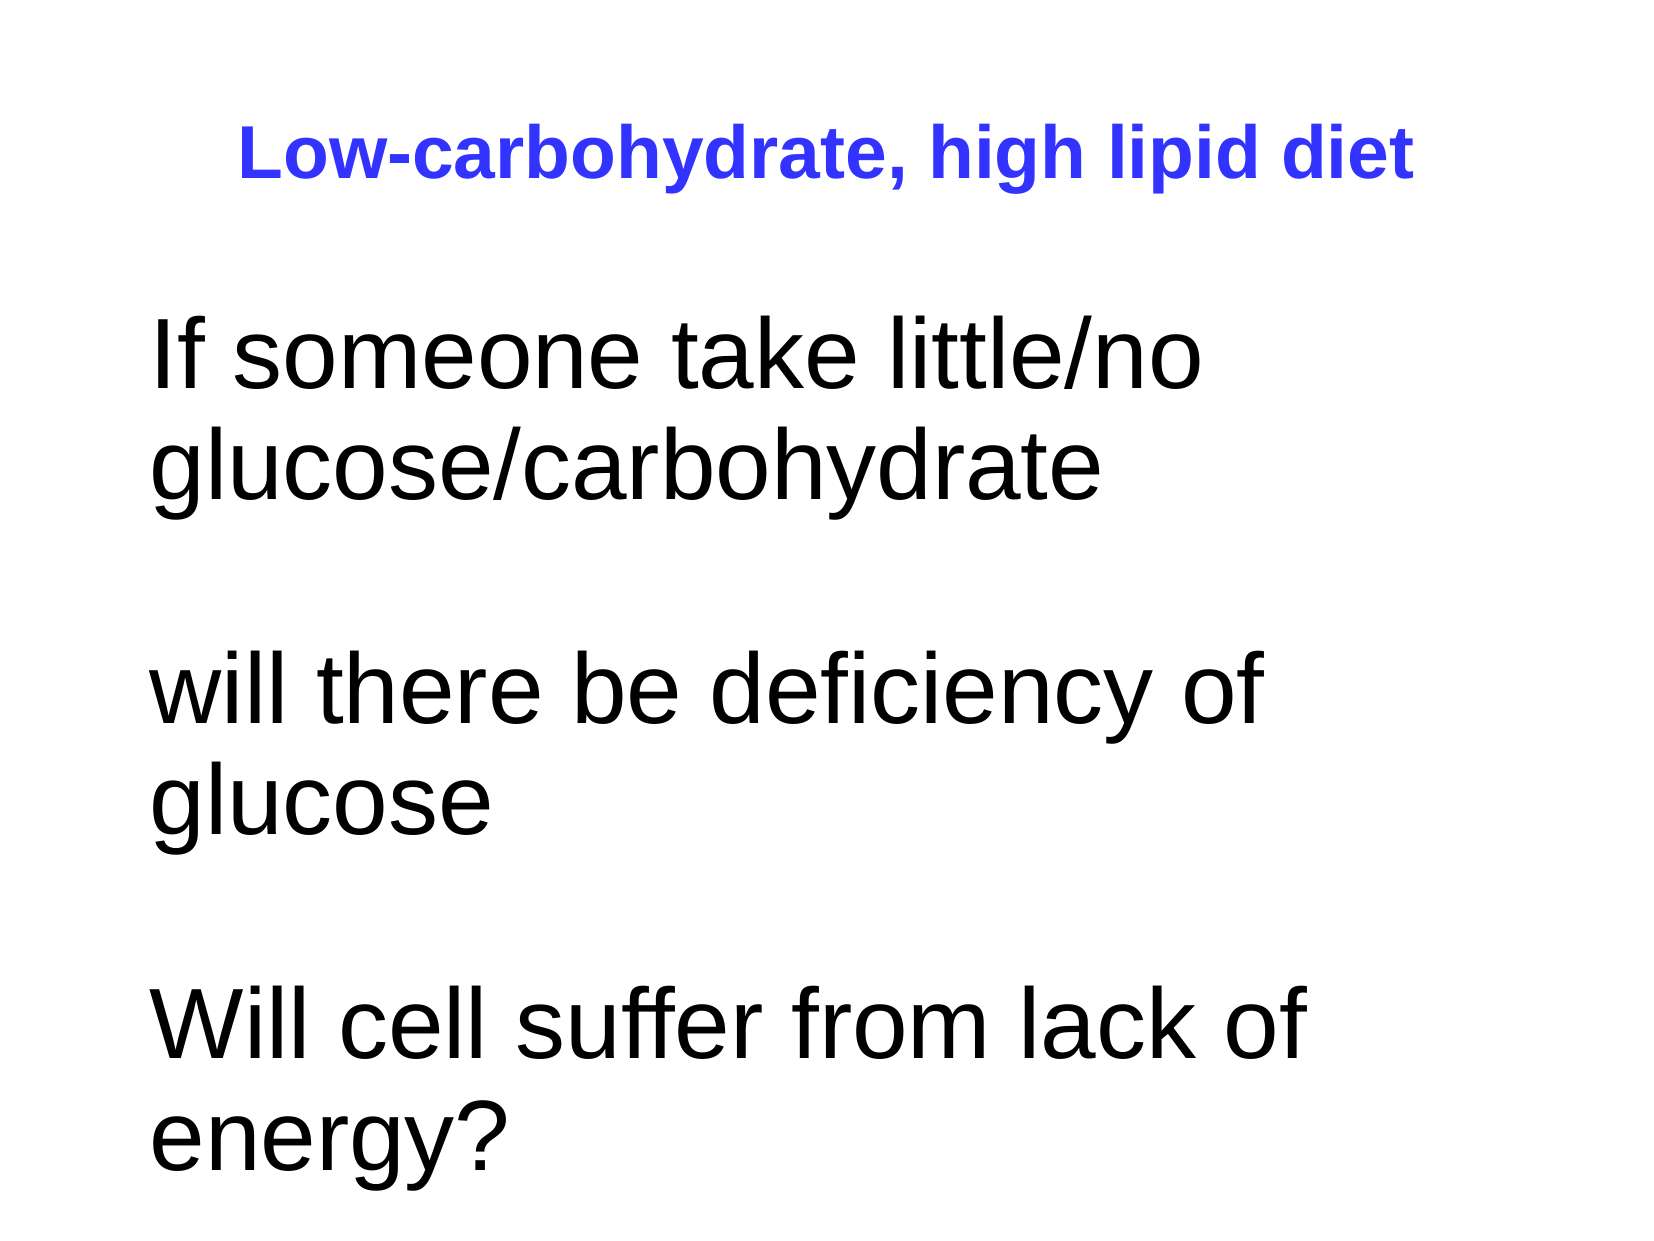

# Low-carbohydrate, high lipid diet
If someone take little/no glucose/carbohydrate
will there be deficiency of glucose
Will cell suffer from lack of energy?